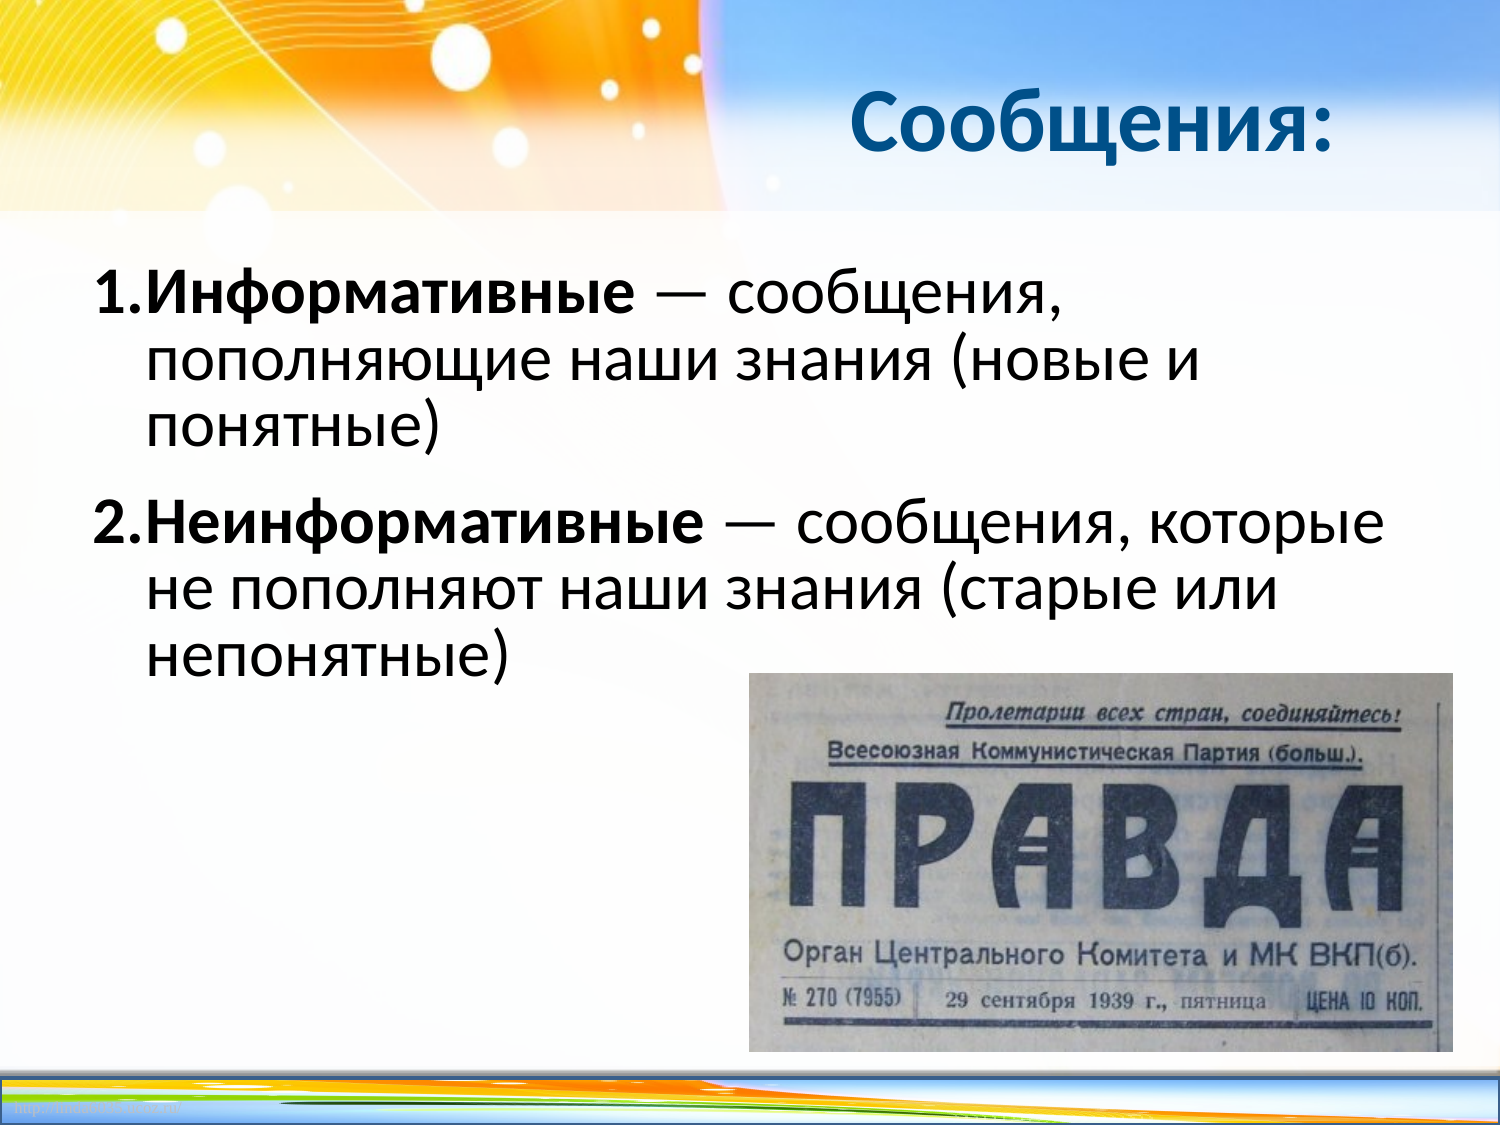

# Сообщения:
Информативные — сообщения, пополняющие наши знания (новые и понятные)
Неинформативные — сообщения, которые не пополняют наши знания (старые или непонятные)